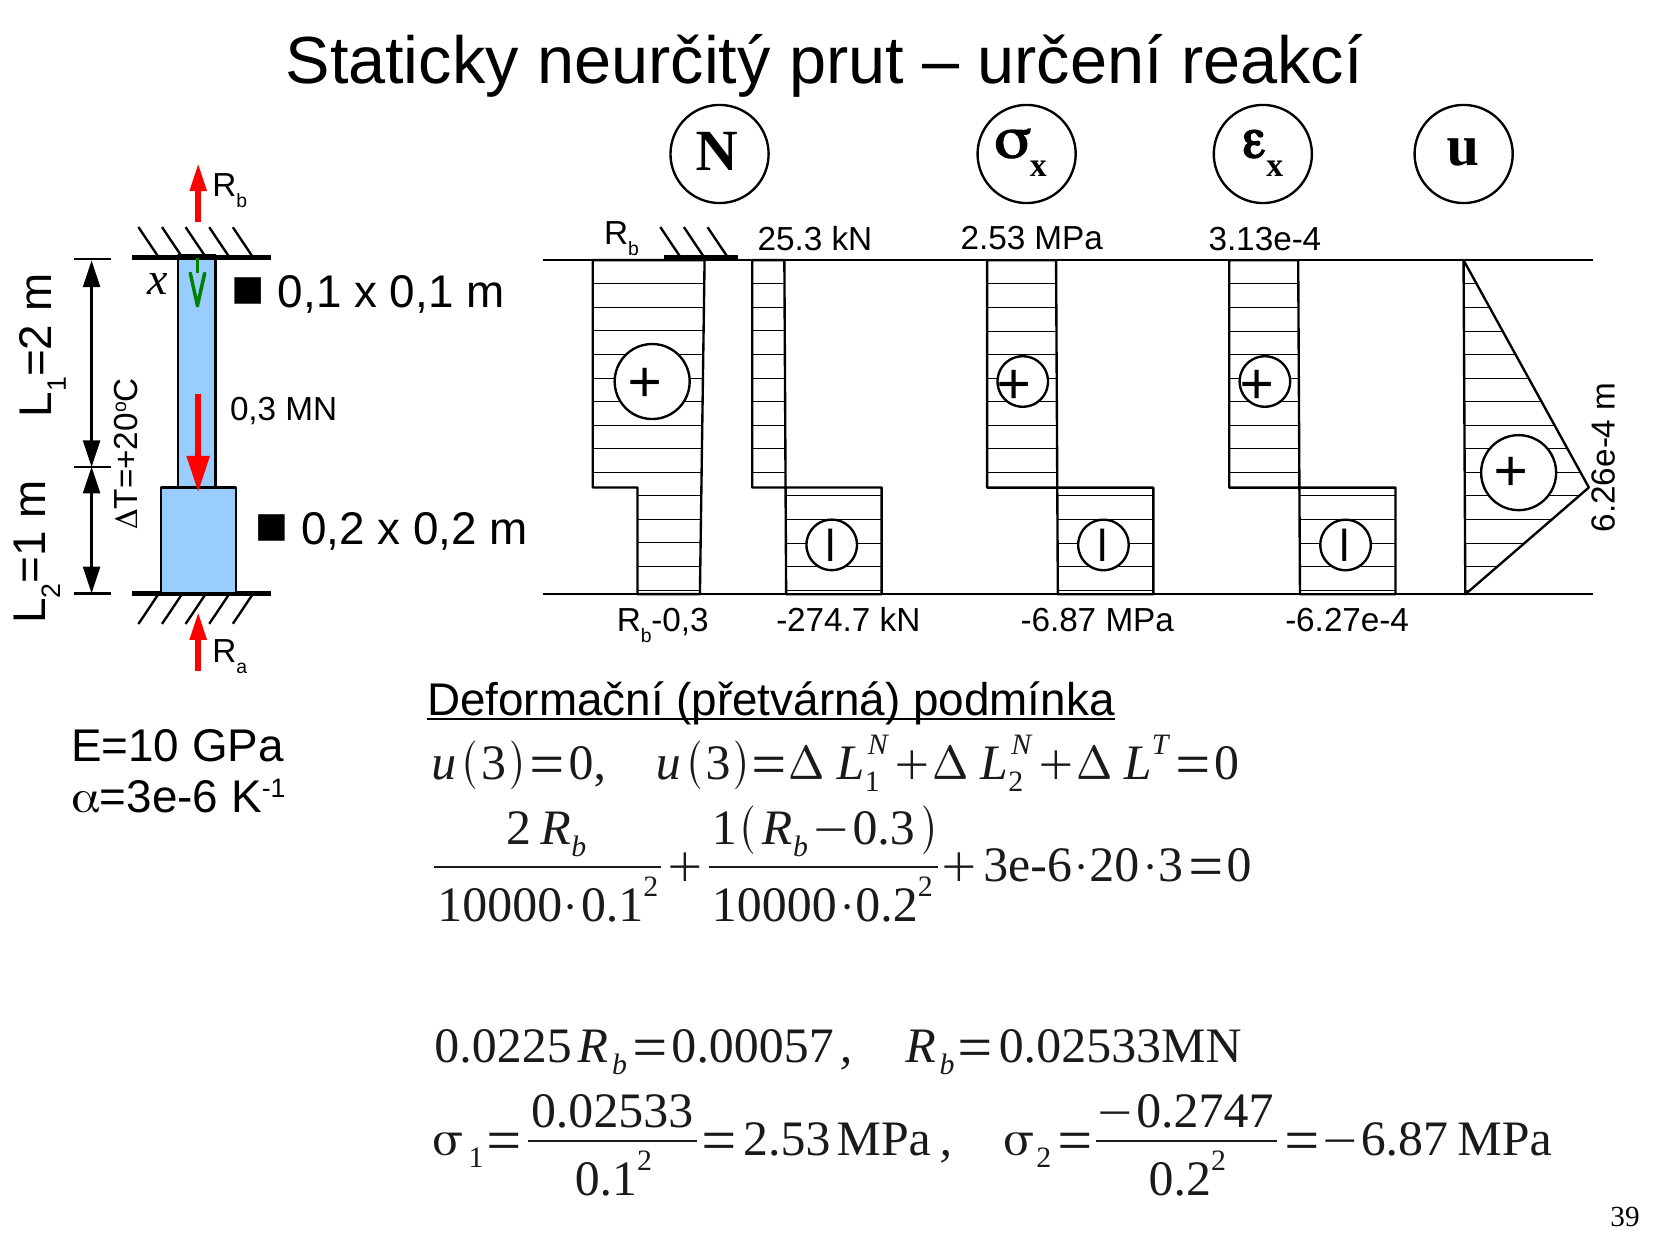

# Staticky neurčitý prut – určení reakcí
sx
ex
u
N
Rb
Rb
2.53 MPa
25.3 kN
3.13e-4
x
■ 0,1 x 0,1 m
L1=2 m
+
+
+
0,3 MN
DT=+20oC
+
6.26e-4 m
■ 0,2 x 0,2 m
–
–
–
L2=1 m
-6.27e-4
Rb-0,3
-274.7 kN
-6.87 MPa
Ra
Deformační (přetvárná) podmínka
E=10 GPa
a=3e-6 K-1
39